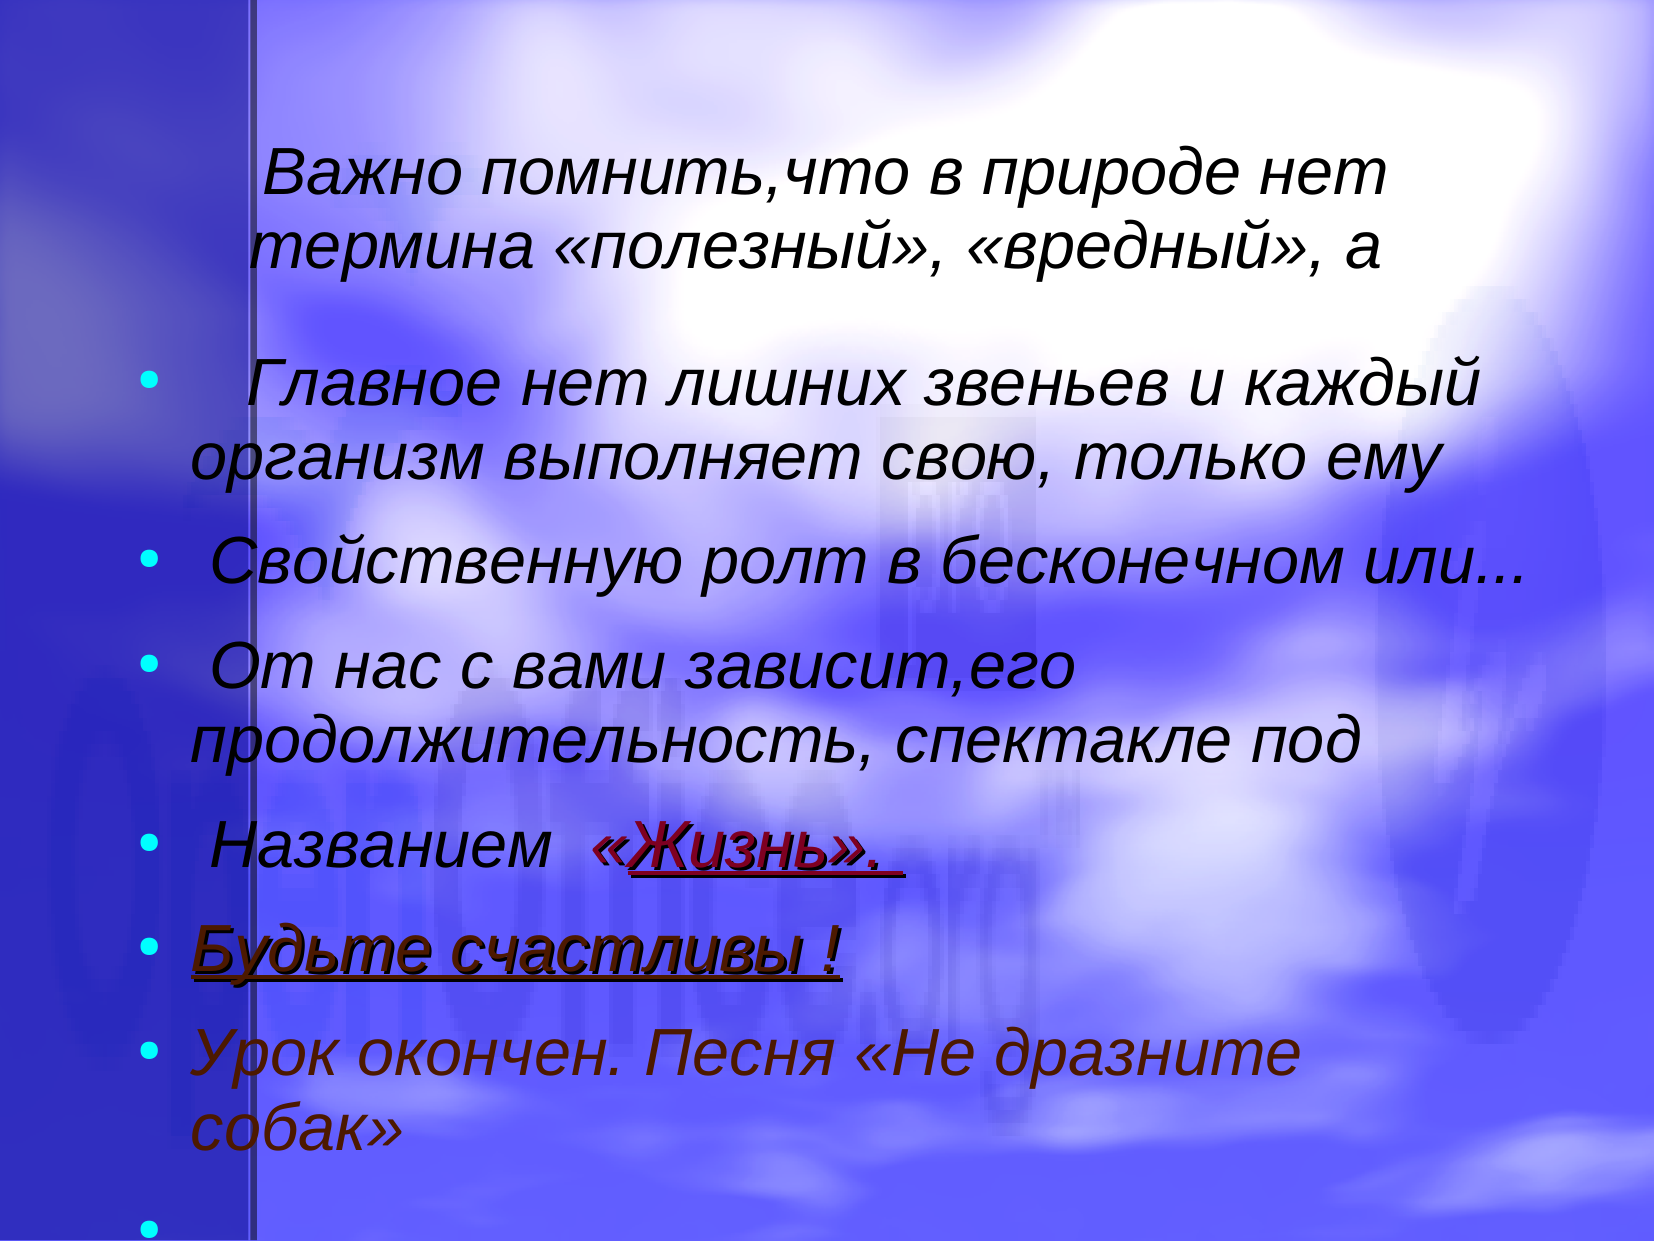

# Важно помнить,что в природе нет термина «полезный», «вредный», а
 Главное нет лишних звеньев и каждый организм выполняет свою, только ему
 Свойственную ролт в бесконечном или...
 От нас с вами зависит,его продолжительность, спектакле под
 Названием «Жизнь».
Будьте счастливы !
Урок окончен. Песня «Не дразните собак»
1